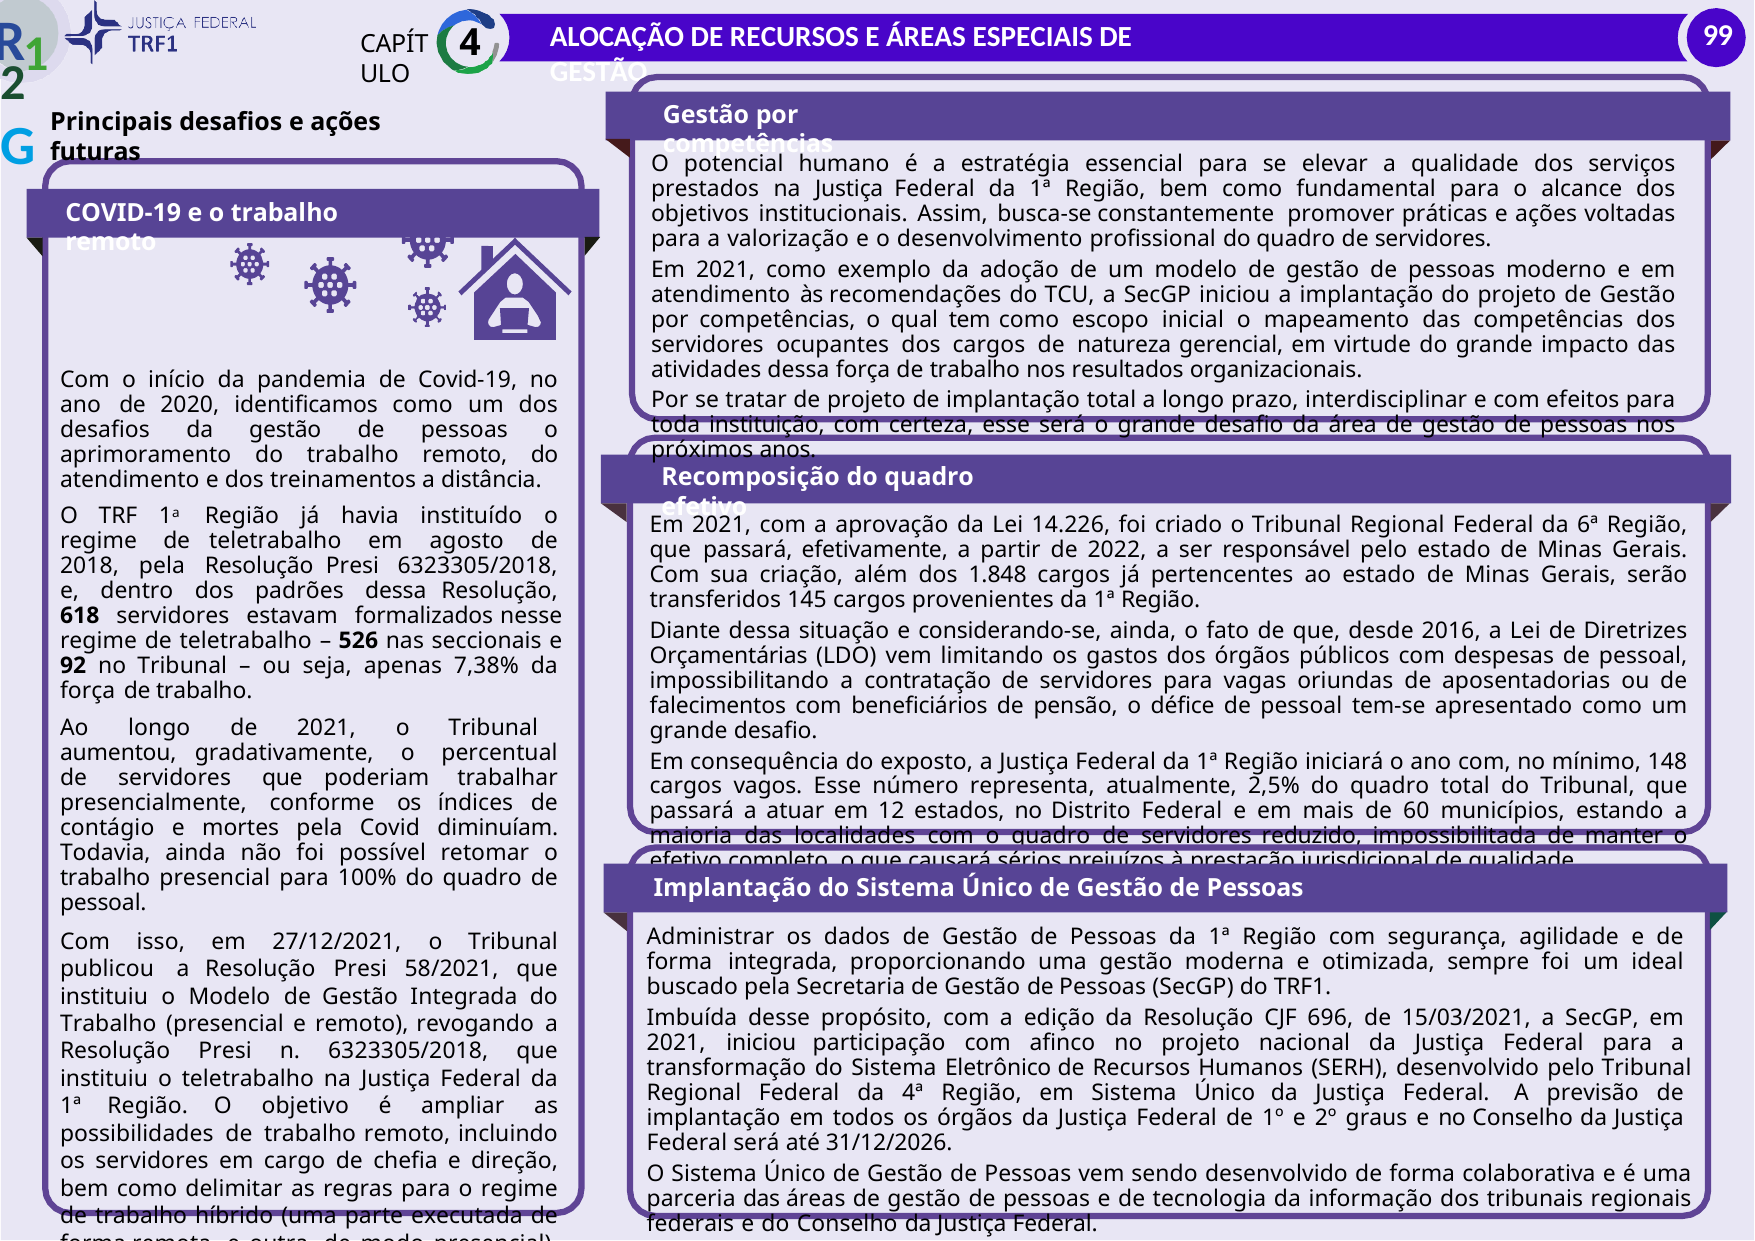

R
2G
99
ALOCAÇÃO DE RECURSOS E ÁREAS ESPECIAIS DE GESTÃO
4
1
CAPÍTULO
Gestão por competências
Principais desafios e ações futuras
O potencial humano é a estratégia essencial para se elevar a qualidade dos serviços prestados na Justiça Federal da 1ª Região, bem como fundamental para o alcance dos objetivos institucionais. Assim, busca-se constantemente promover práticas e ações voltadas para a valorização e o desenvolvimento profissional do quadro de servidores.
Em 2021, como exemplo da adoção de um modelo de gestão de pessoas moderno e em atendimento às recomendações do TCU, a SecGP iniciou a implantação do projeto de Gestão por competências, o qual tem como escopo inicial o mapeamento das competências dos servidores ocupantes dos cargos de natureza gerencial, em virtude do grande impacto das atividades dessa força de trabalho nos resultados organizacionais.
Por se tratar de projeto de implantação total a longo prazo, interdisciplinar e com efeitos para toda instituição, com certeza, esse será o grande desafio da área de gestão de pessoas nos próximos anos.
COVID-19 e o trabalho remoto
Com o início da pandemia de Covid-19, no ano de 2020, identificamos como um dos desafios da gestão de pessoas o aprimoramento do trabalho remoto, do atendimento e dos treinamentos a distância.
O TRF 1a Região já havia instituído o regime de teletrabalho em agosto de 2018, pela Resolução Presi 6323305/2018, e, dentro dos padrões dessa Resolução, 618 servidores estavam formalizados nesse regime de teletrabalho – 526 nas seccionais e 92 no Tribunal – ou seja, apenas 7,38% da força de trabalho.
Ao longo de 2021, o Tribunal aumentou, gradativamente, o percentual de servidores que poderiam trabalhar presencialmente, conforme os índices de contágio e mortes pela Covid diminuíam. Todavia, ainda não foi possível retomar o trabalho presencial para 100% do quadro de pessoal.
Com isso, em 27/12/2021, o Tribunal publicou a Resolução Presi 58/2021, que instituiu o Modelo de Gestão Integrada do Trabalho (presencial e remoto), revogando a Resolução Presi n. 6323305/2018, que instituiu o teletrabalho na Justiça Federal da 1ª Região. O objetivo é ampliar as possibilidades de trabalho remoto, incluindo os servidores em cargo de chefia e direção, bem como delimitar as regras para o regime de trabalho híbrido (uma parte executada de forma remota, e outra, de modo presencial). A Resolução entrou em vigor em 2022, representando uma nova etapa no processo de modernização e adaptação da gestão de pessoas aos tempos atuais.
Recomposição do quadro efetivo
Em 2021, com a aprovação da Lei 14.226, foi criado o Tribunal Regional Federal da 6ª Região, que passará, efetivamente, a partir de 2022, a ser responsável pelo estado de Minas Gerais. Com sua criação, além dos 1.848 cargos já pertencentes ao estado de Minas Gerais, serão transferidos 145 cargos provenientes da 1ª Região.
Diante dessa situação e considerando-se, ainda, o fato de que, desde 2016, a Lei de Diretrizes Orçamentárias (LDO) vem limitando os gastos dos órgãos públicos com despesas de pessoal, impossibilitando a contratação de servidores para vagas oriundas de aposentadorias ou de falecimentos com beneficiários de pensão, o défice de pessoal tem-se apresentado como um grande desafio.
Em consequência do exposto, a Justiça Federal da 1ª Região iniciará o ano com, no mínimo, 148 cargos vagos. Esse número representa, atualmente, 2,5% do quadro total do Tribunal, que passará a atuar em 12 estados, no Distrito Federal e em mais de 60 municípios, estando a maioria das localidades com o quadro de servidores reduzido, impossibilitada de manter o efetivo completo, o que causará sérios prejuízos à prestação jurisdicional de qualidade.
Implantação do Sistema Único de Gestão de Pessoas
Administrar os dados de Gestão de Pessoas da 1ª Região com segurança, agilidade e de forma integrada, proporcionando uma gestão moderna e otimizada, sempre foi um ideal buscado pela Secretaria de Gestão de Pessoas (SecGP) do TRF1.
Imbuída desse propósito, com a edição da Resolução CJF 696, de 15/03/2021, a SecGP, em 2021, iniciou participação com afinco no projeto nacional da Justiça Federal para a transformação do Sistema Eletrônico de Recursos Humanos (SERH), desenvolvido pelo Tribunal Regional Federal da 4ª Região, em Sistema Único da Justiça Federal. A previsão de implantação em todos os órgãos da Justiça Federal de 1º e 2º graus e no Conselho da Justiça Federal será até 31/12/2026.
O Sistema Único de Gestão de Pessoas vem sendo desenvolvido de forma colaborativa e é uma parceria das áreas de gestão de pessoas e de tecnologia da informação dos tribunais regionais federais e do Conselho da Justiça Federal.